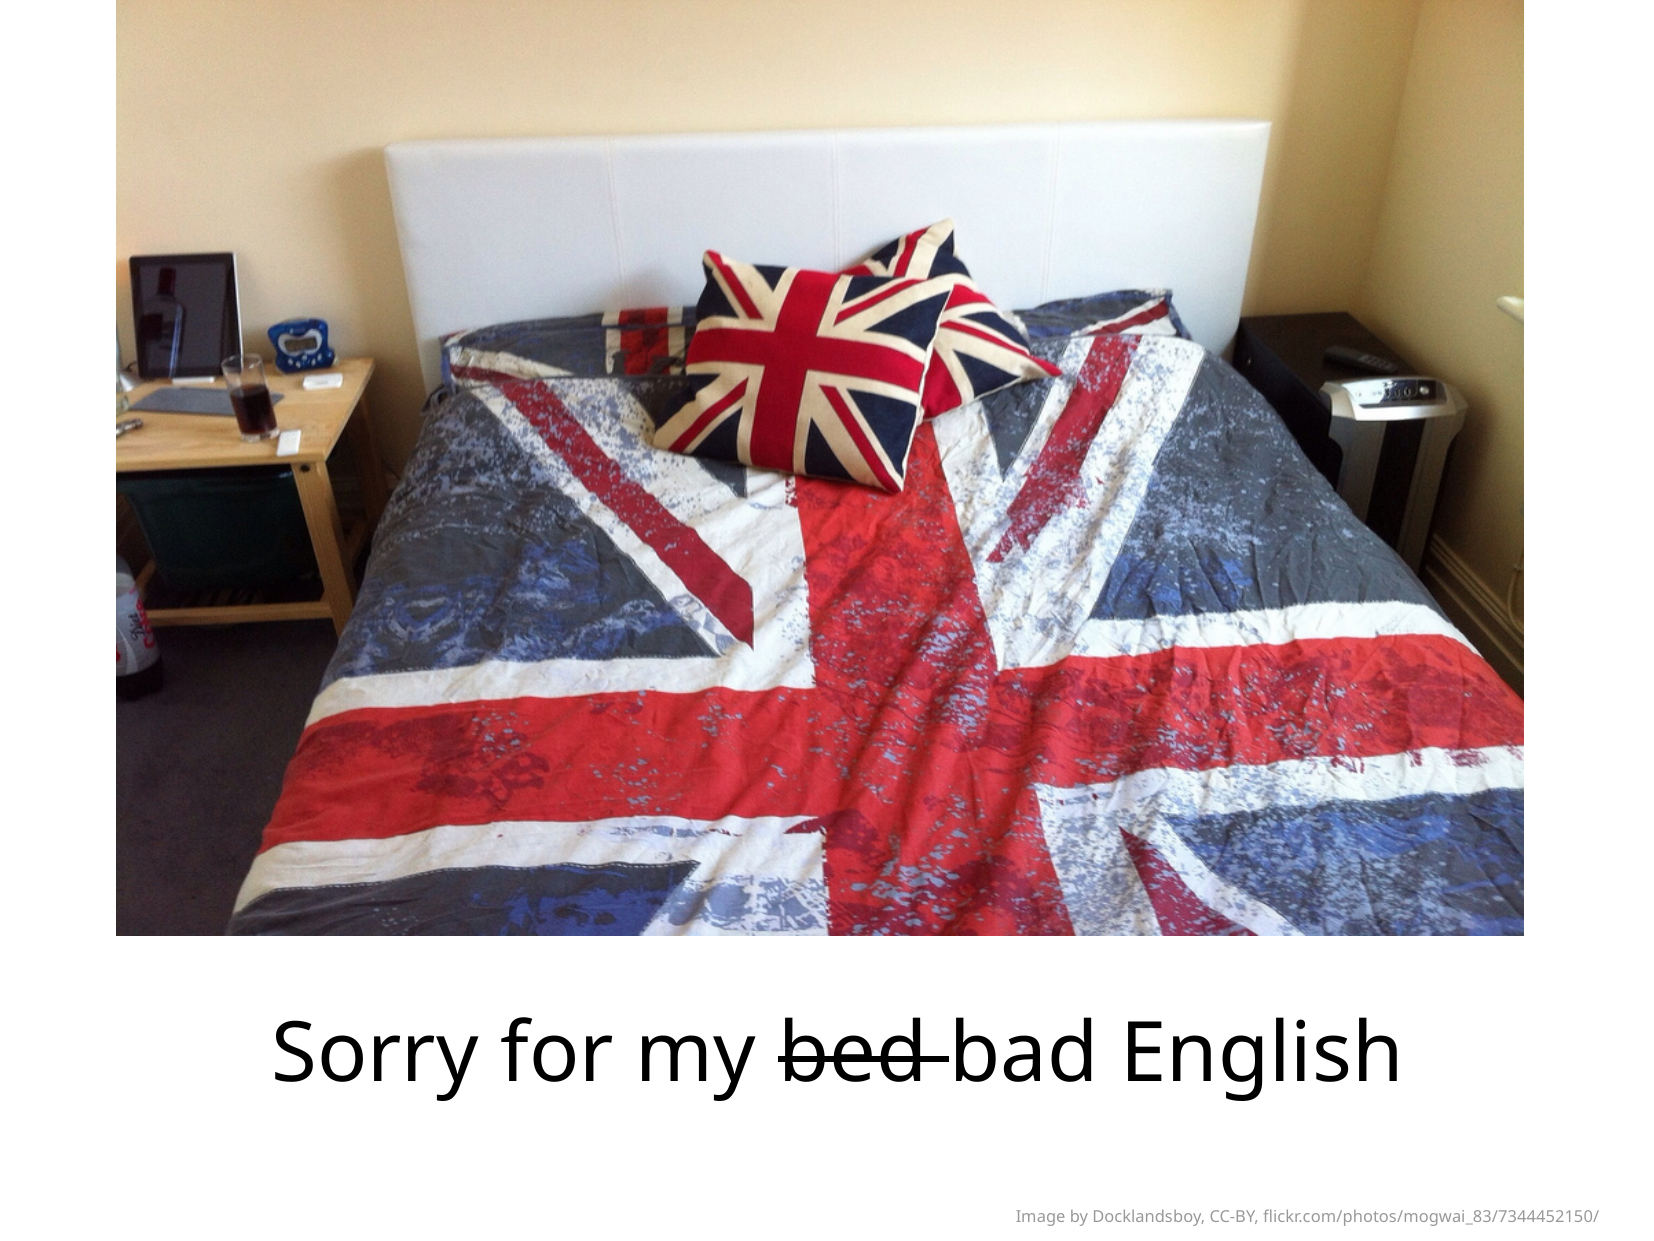

# Sorry for my bed bad English
Image by Docklandsboy, CC-BY, flickr.com/photos/mogwai_83/7344452150/